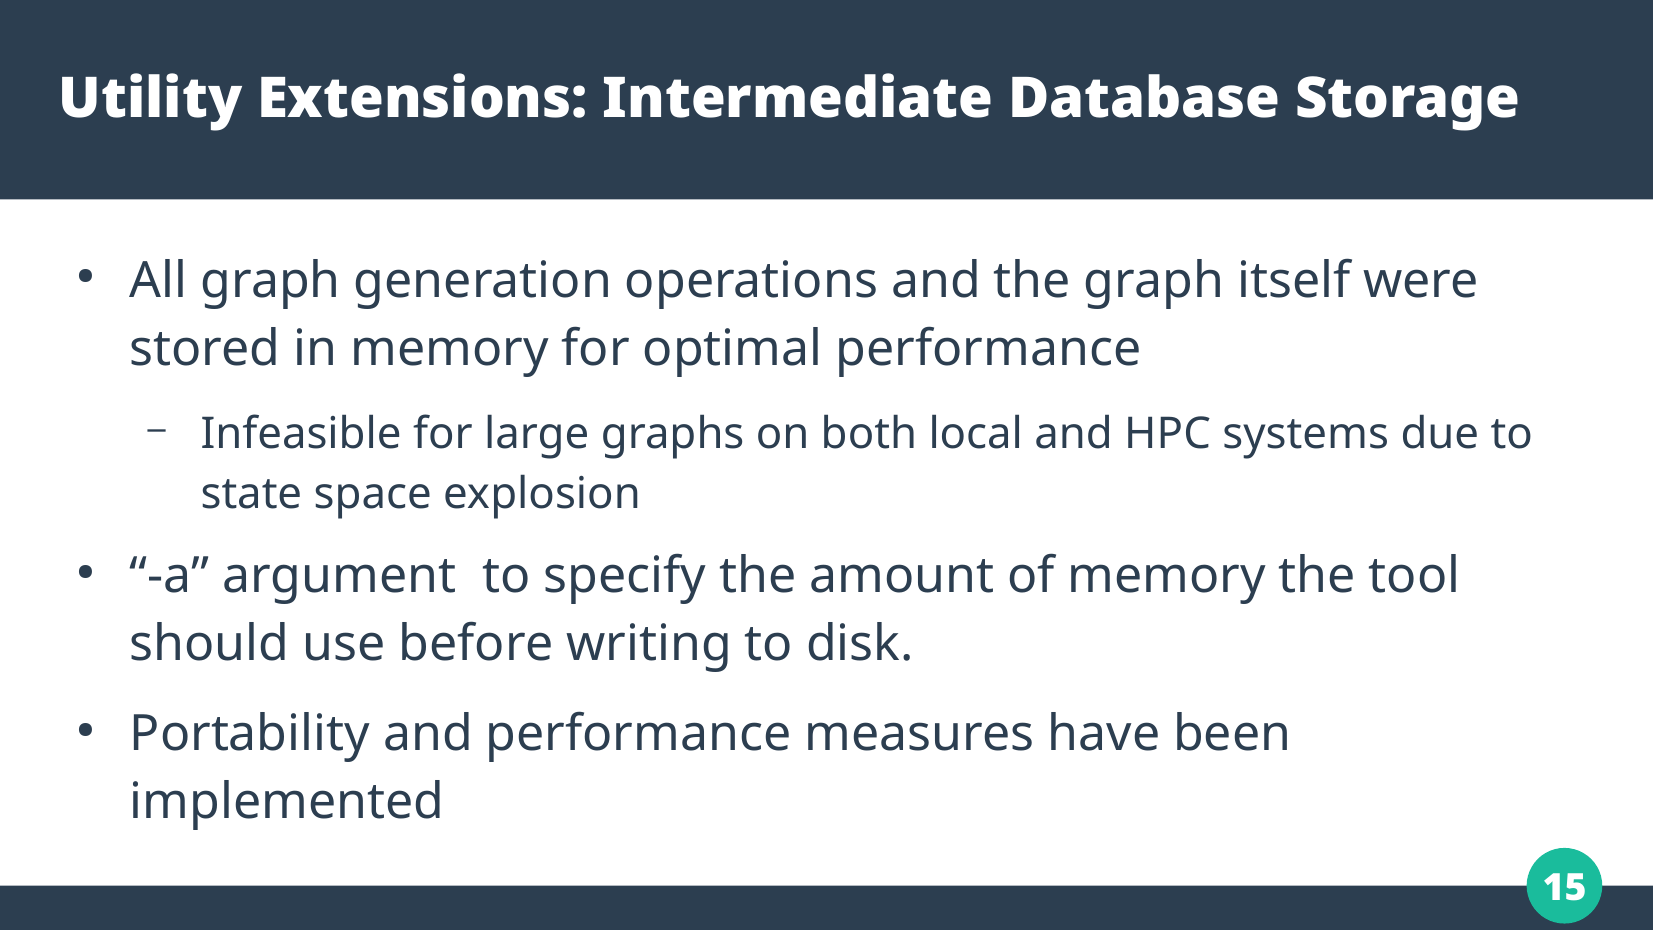

# Utility Extensions: Intermediate Database Storage
All graph generation operations and the graph itself were stored in memory for optimal performance
Infeasible for large graphs on both local and HPC systems due to state space explosion
“-a” argument to specify the amount of memory the tool should use before writing to disk.
Portability and performance measures have been implemented